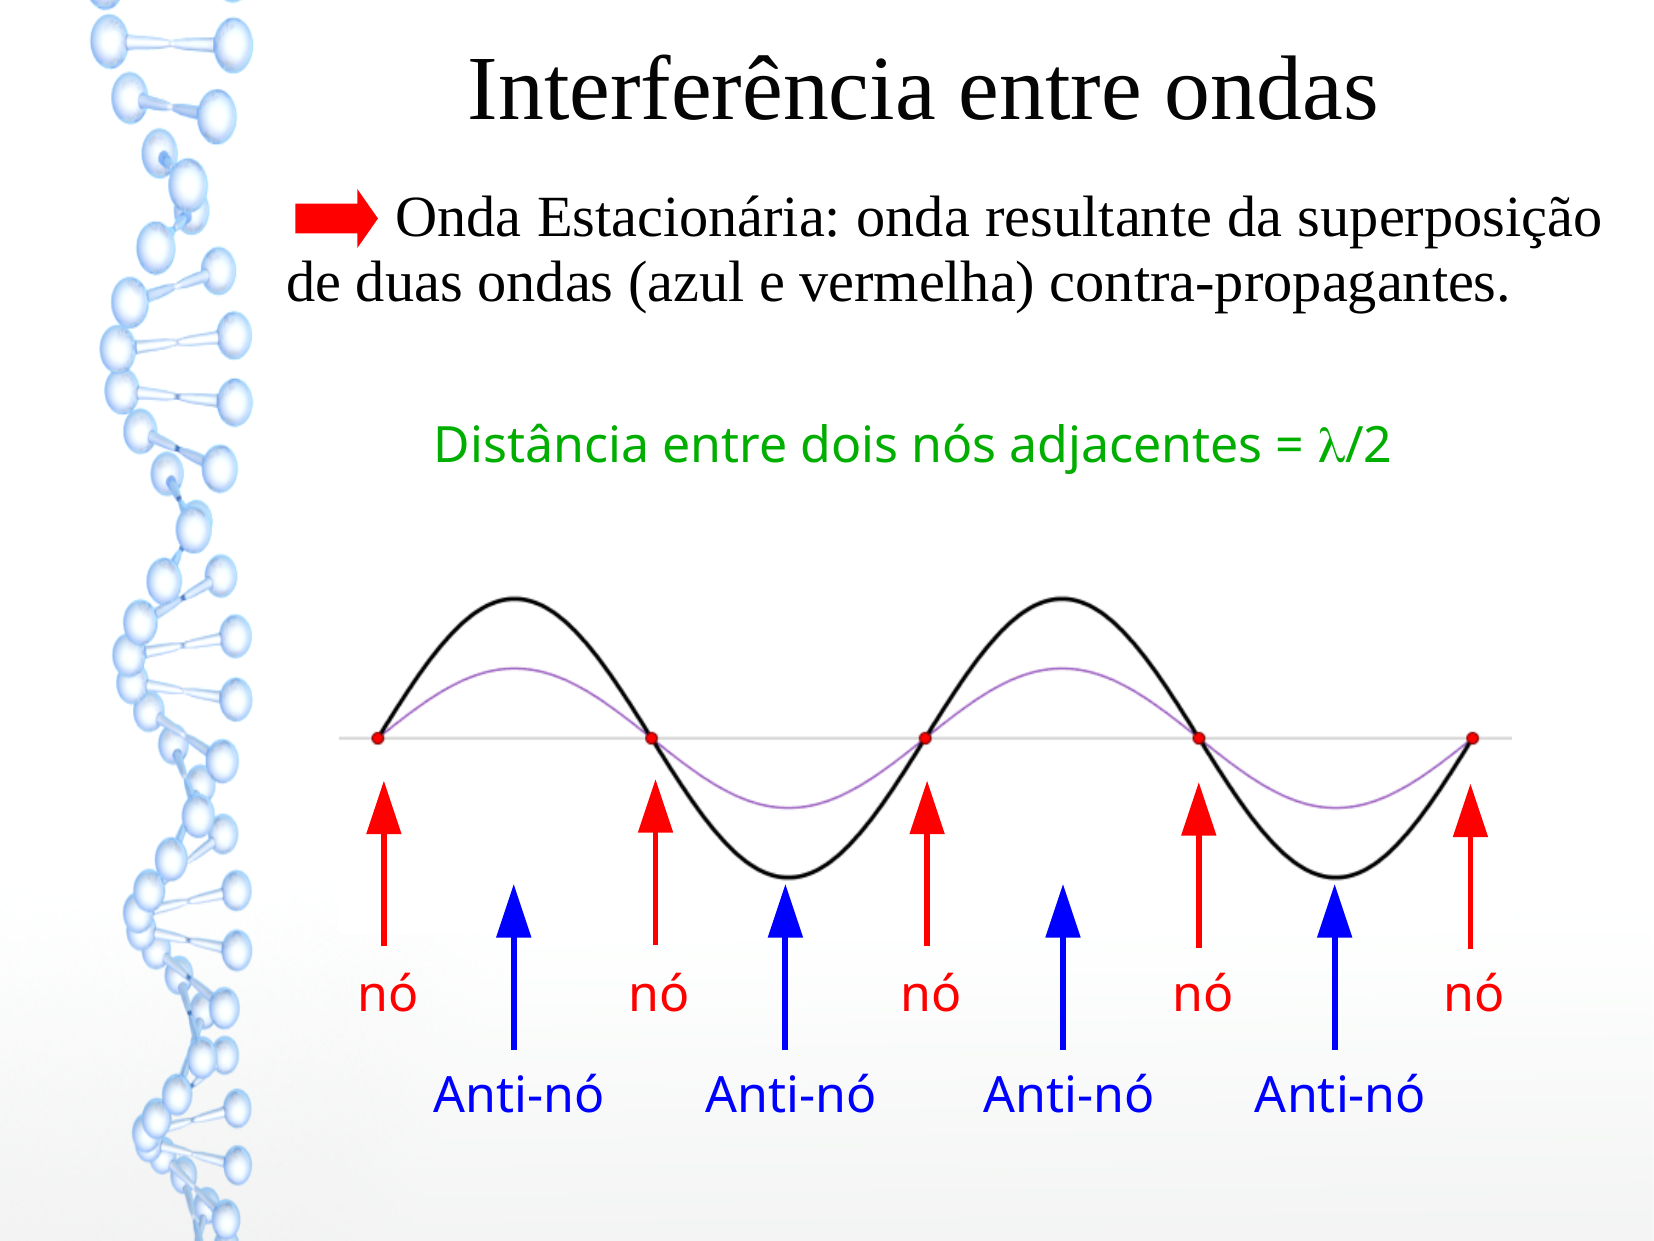

# Interferência entre ondas
 Onda Estacionária: onda resultante da superposição de duas ondas (azul e vermelha) contra-propagantes.
Distância entre dois nós adjacentes = l/2
nó
nó
nó
nó
nó
Anti-nó
Anti-nó
Anti-nó
Anti-nó